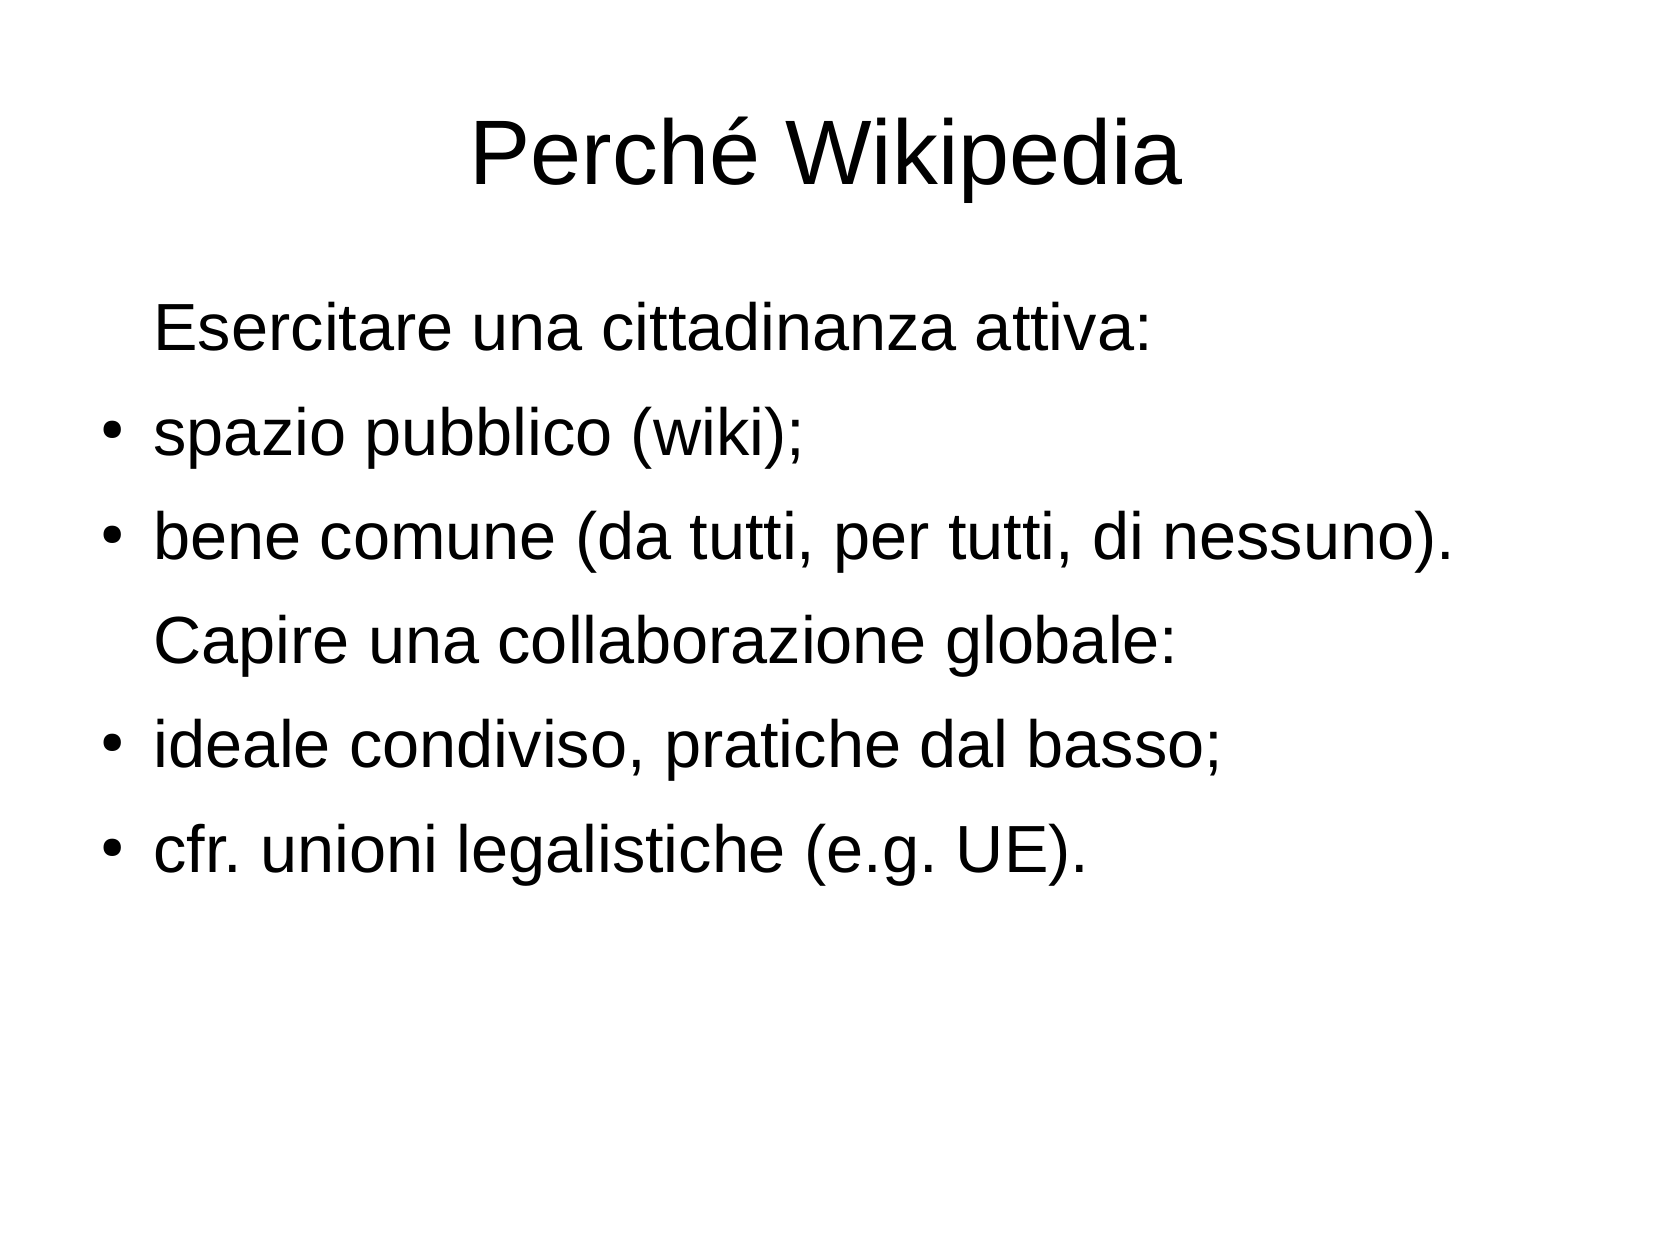

# Perché Wikipedia
Esercitare una cittadinanza attiva:
spazio pubblico (wiki);
bene comune (da tutti, per tutti, di nessuno).
Capire una collaborazione globale:
ideale condiviso, pratiche dal basso;
cfr. unioni legalistiche (e.g. UE).